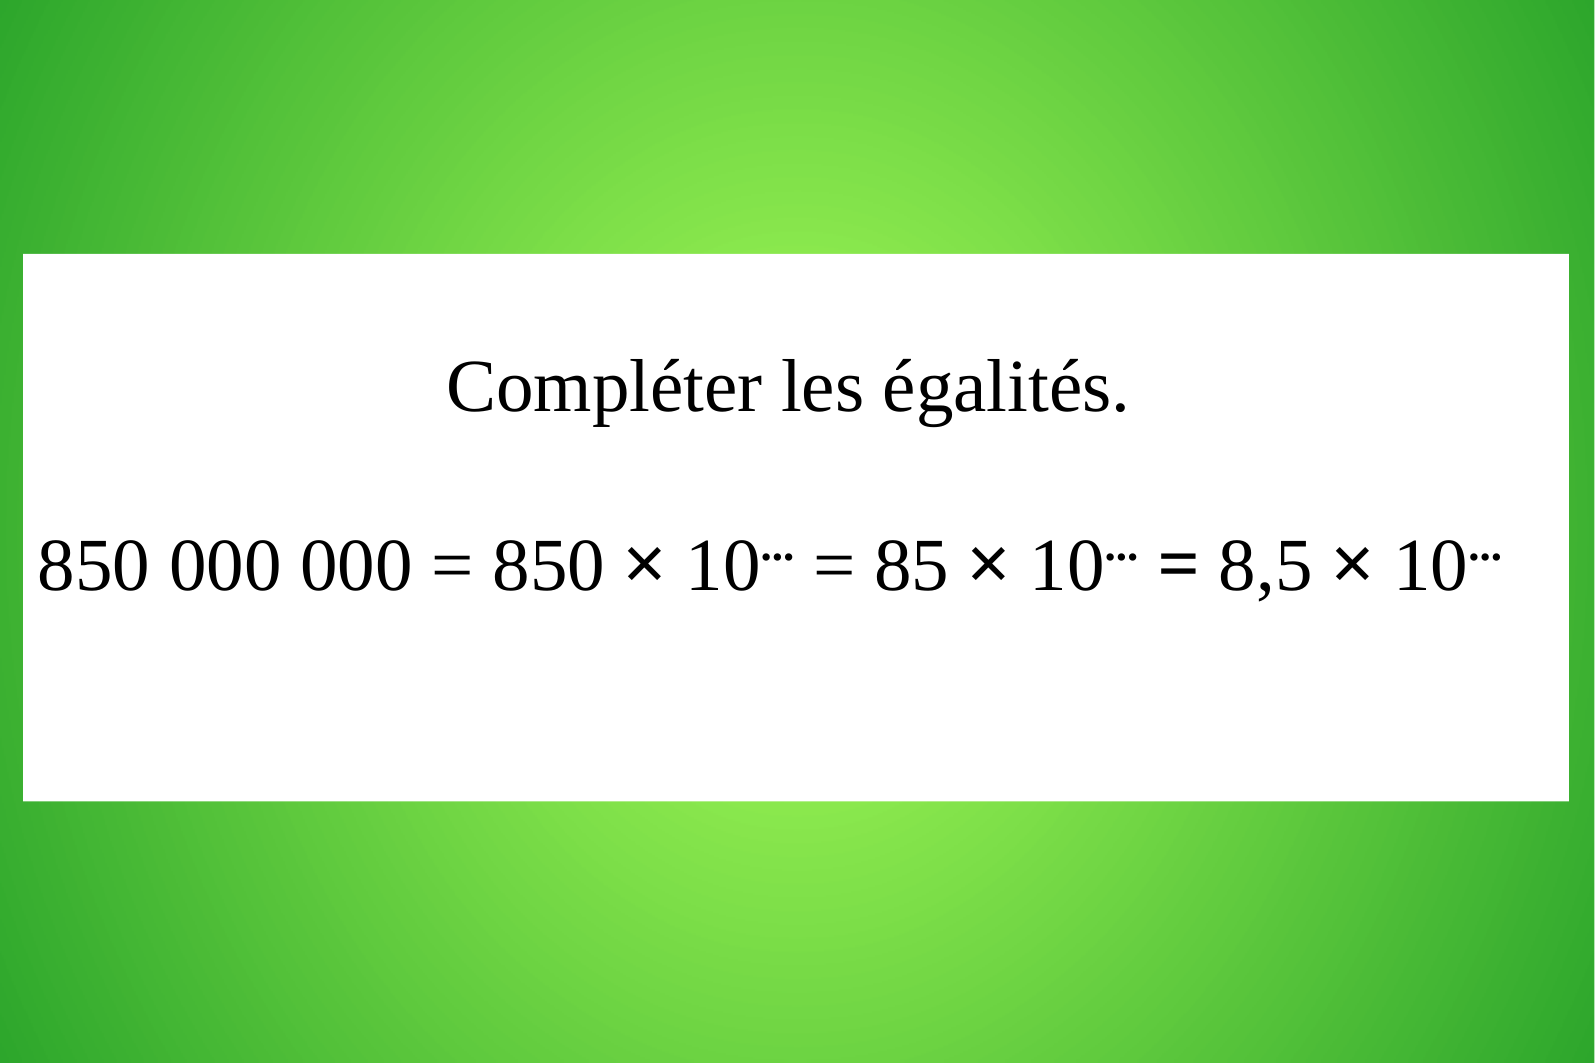

Compléter les égalités.
850 000 000 = 850 × 10... = 85 × 10... = 8,5 × 10...